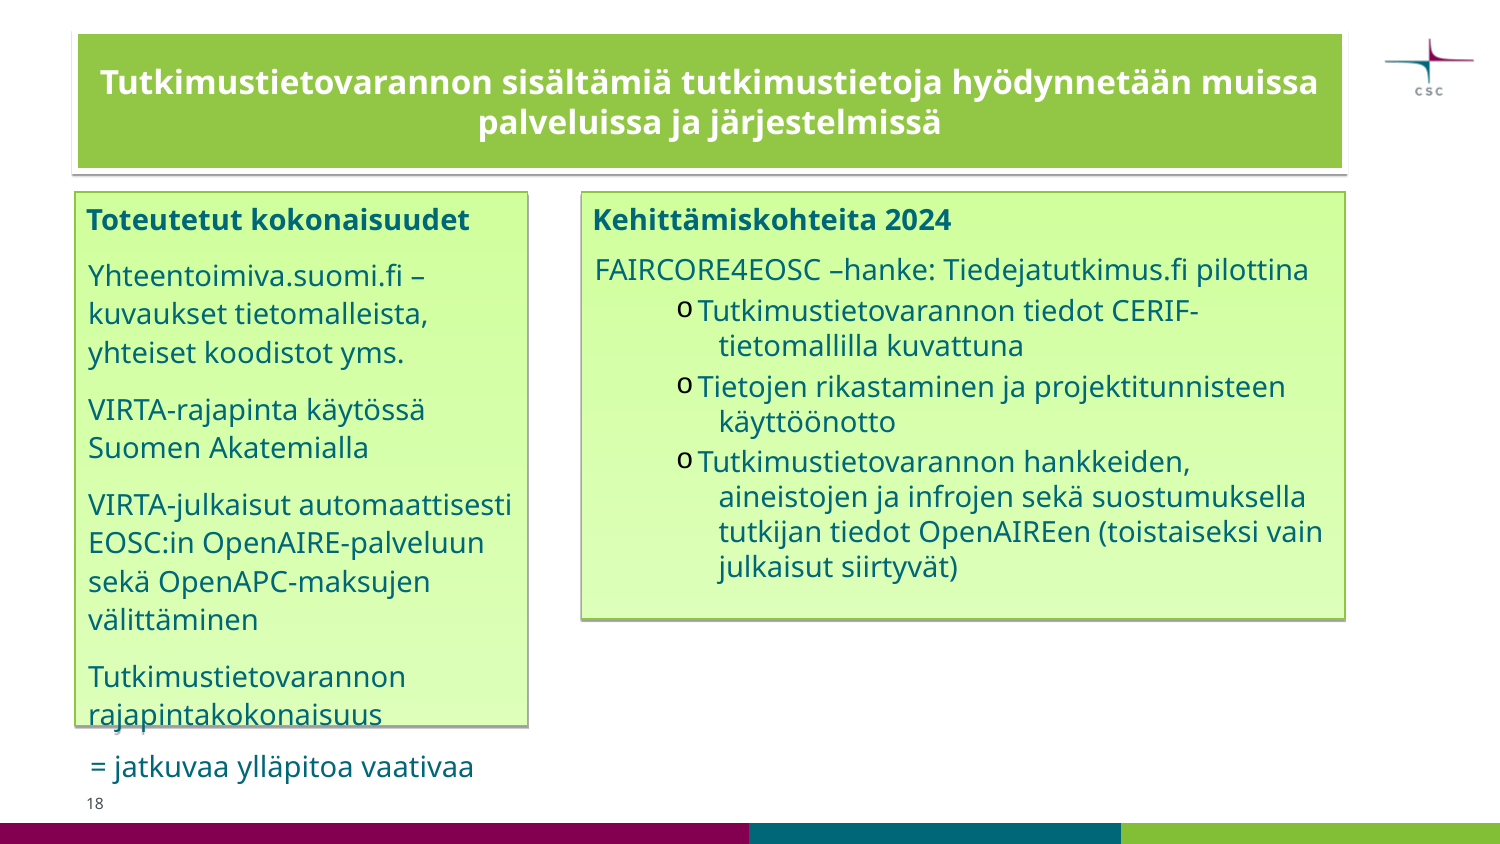

# Tutkimustietovarannon sisältämiä tutkimustietoja hyödynnetään muissa palveluissa ja järjestelmissä
Toteutetut kokonaisuudet
Yhteentoimiva.suomi.fi –kuvaukset tietomalleista, yhteiset koodistot yms.
VIRTA-rajapinta käytössä Suomen Akatemialla
VIRTA-julkaisut automaattisesti EOSC:in OpenAIRE-palveluun sekä OpenAPC-maksujen välittäminen
Tutkimustietovarannon rajapintakokonaisuus
Kehittämiskohteita 2024
FAIRCORE4EOSC –hanke: Tiedejatutkimus.fi pilottina
Tutkimustietovarannon tiedot CERIF-tietomallilla kuvattuna
Tietojen rikastaminen ja projektitunnisteen käyttöönotto
Tutkimustietovarannon hankkeiden, aineistojen ja infrojen sekä suostumuksella tutkijan tiedot OpenAIREen (toistaiseksi vain julkaisut siirtyvät)
= jatkuvaa ylläpitoa vaativaa